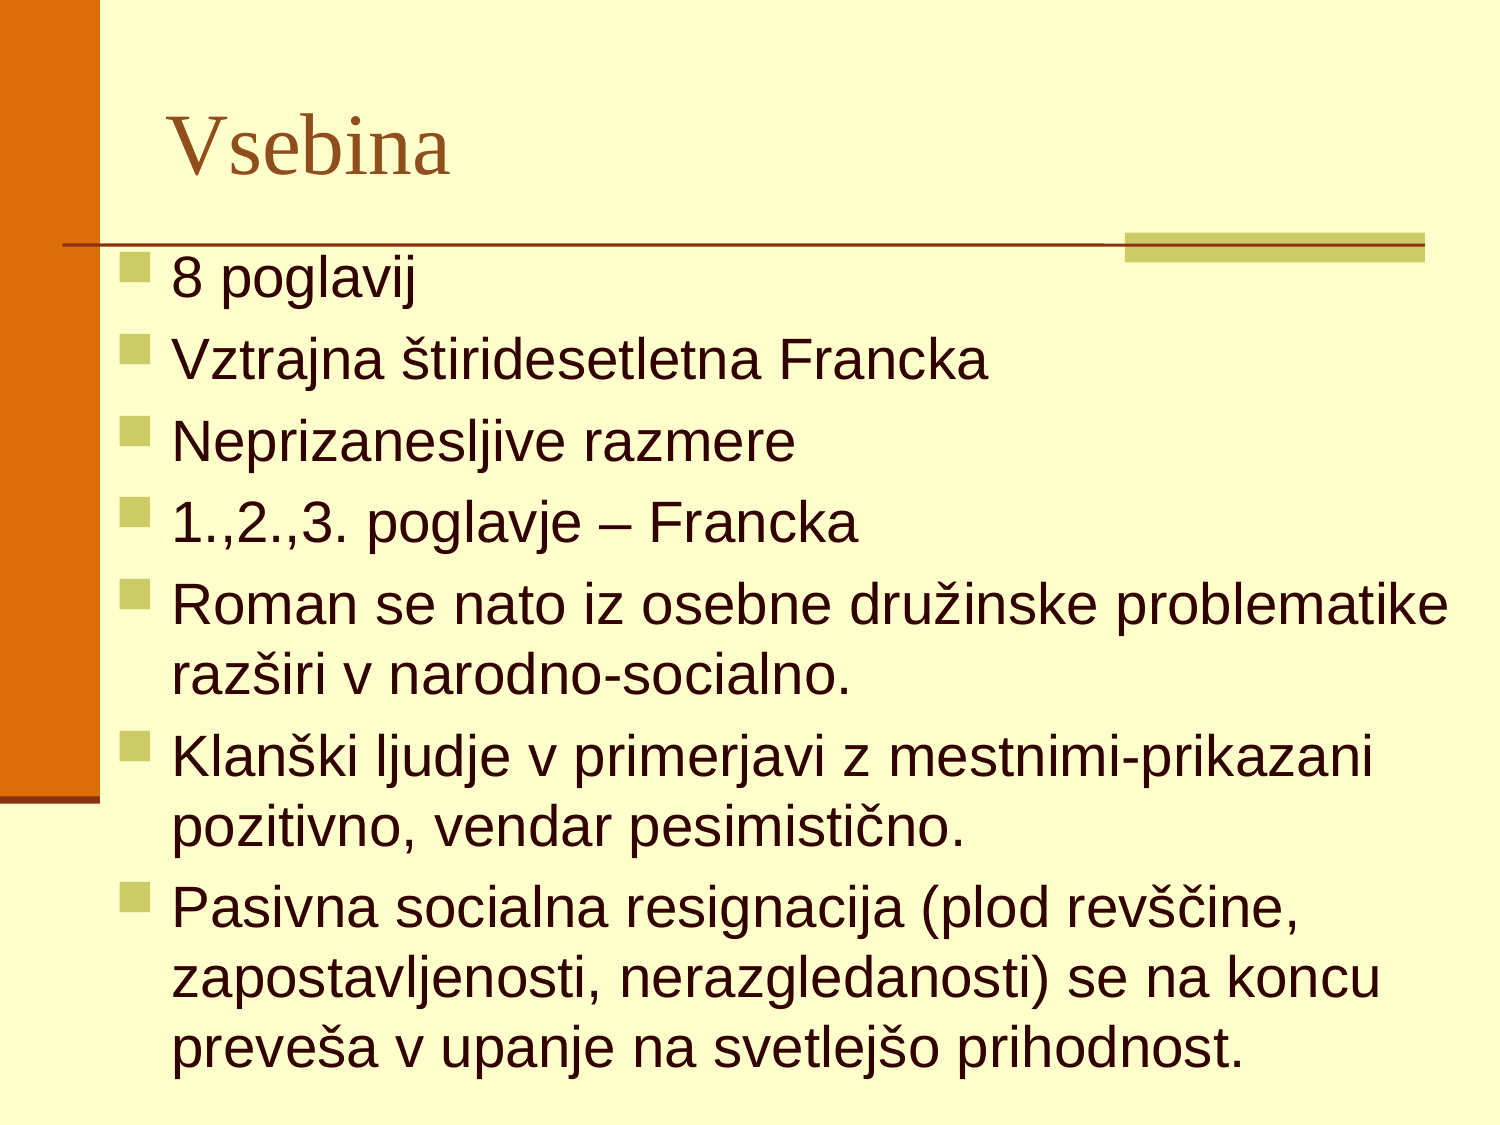

# Vsebina
8 poglavij
Vztrajna štiridesetletna Francka
Neprizanesljive razmere
1.,2.,3. poglavje – Francka
Roman se nato iz osebne družinske problematike razširi v narodno-socialno.
Klanški ljudje v primerjavi z mestnimi-prikazani pozitivno, vendar pesimistično.
Pasivna socialna resignacija (plod revščine, zapostavljenosti, nerazgledanosti) se na koncu preveša v upanje na svetlejšo prihodnost.